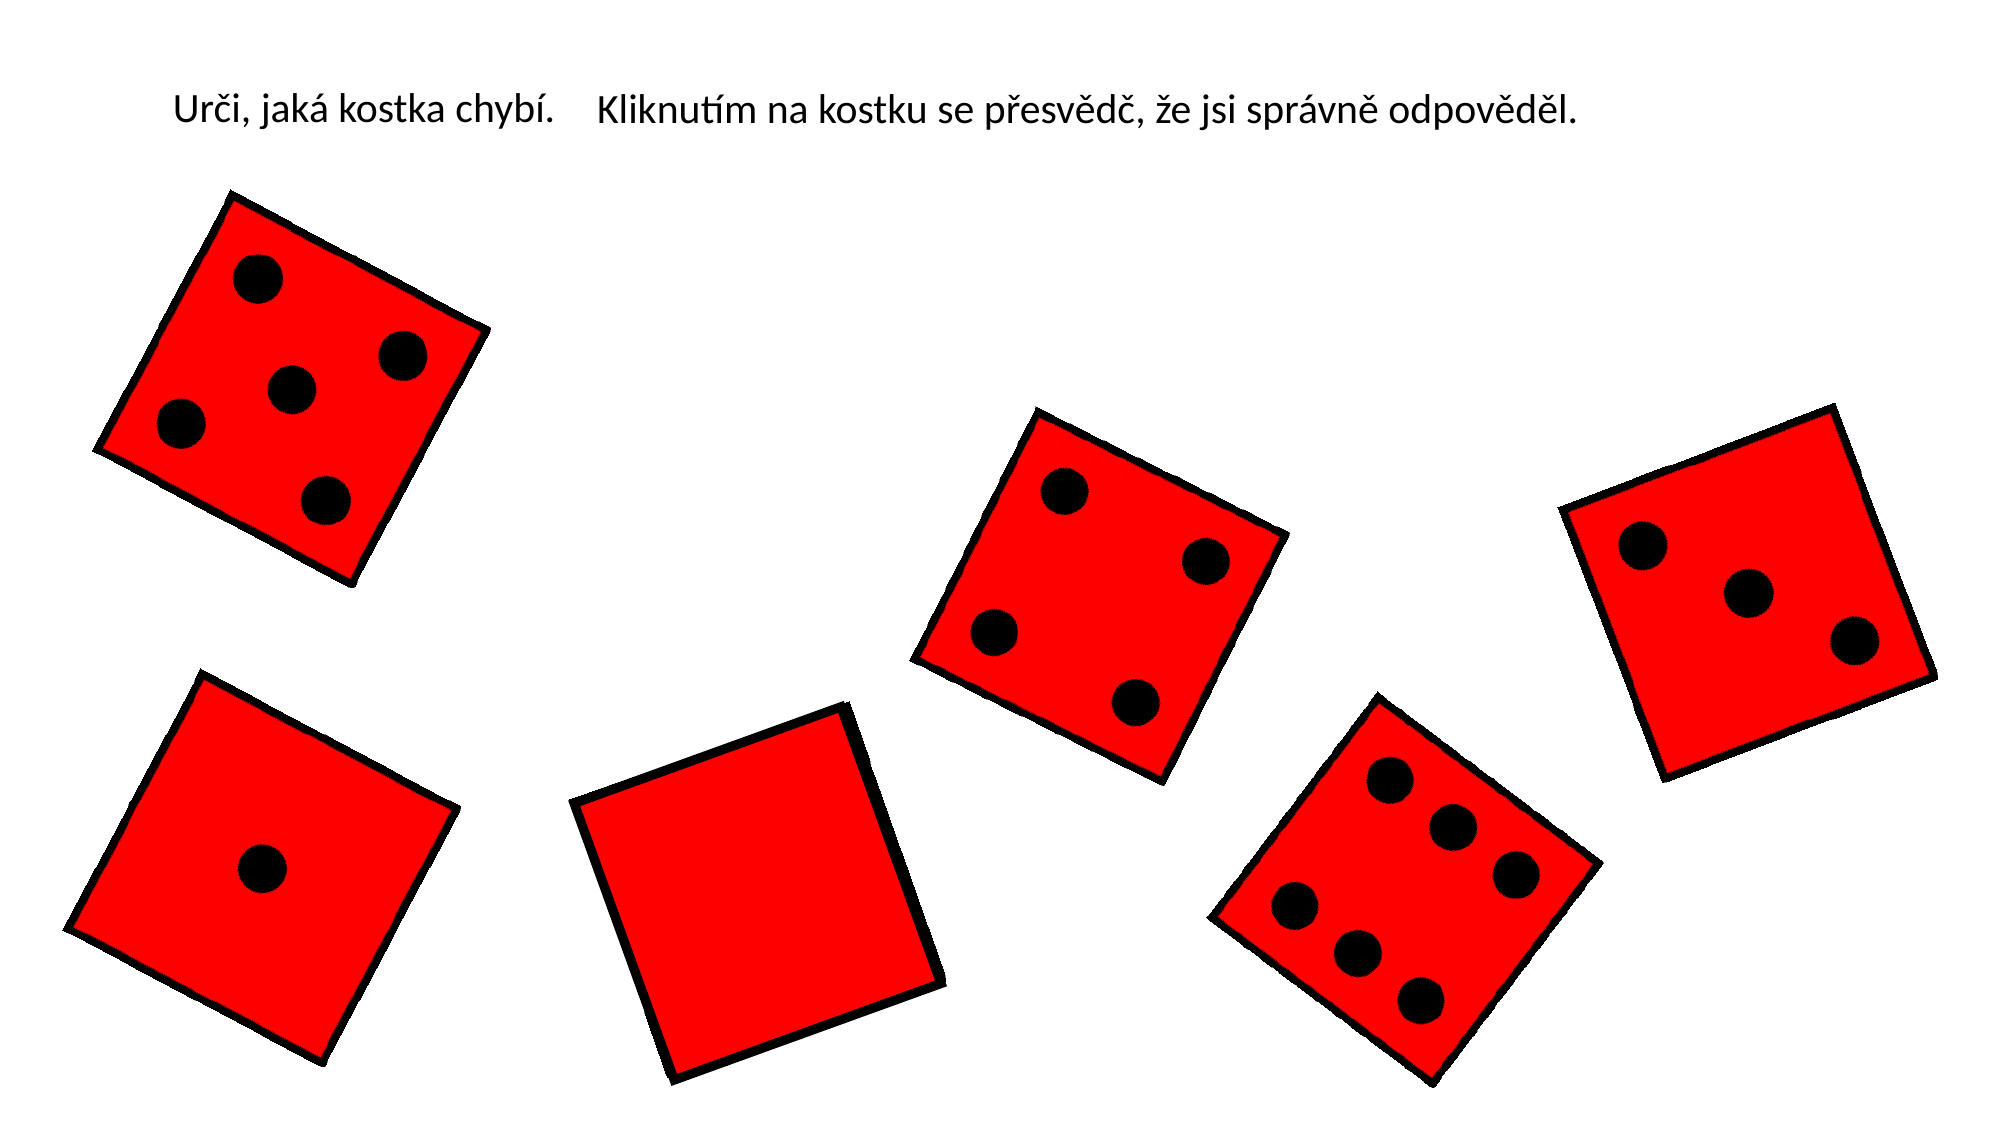

Urči, jaká kostka chybí.
Kliknutím na kostku se přesvědč, že jsi správně odpověděl.